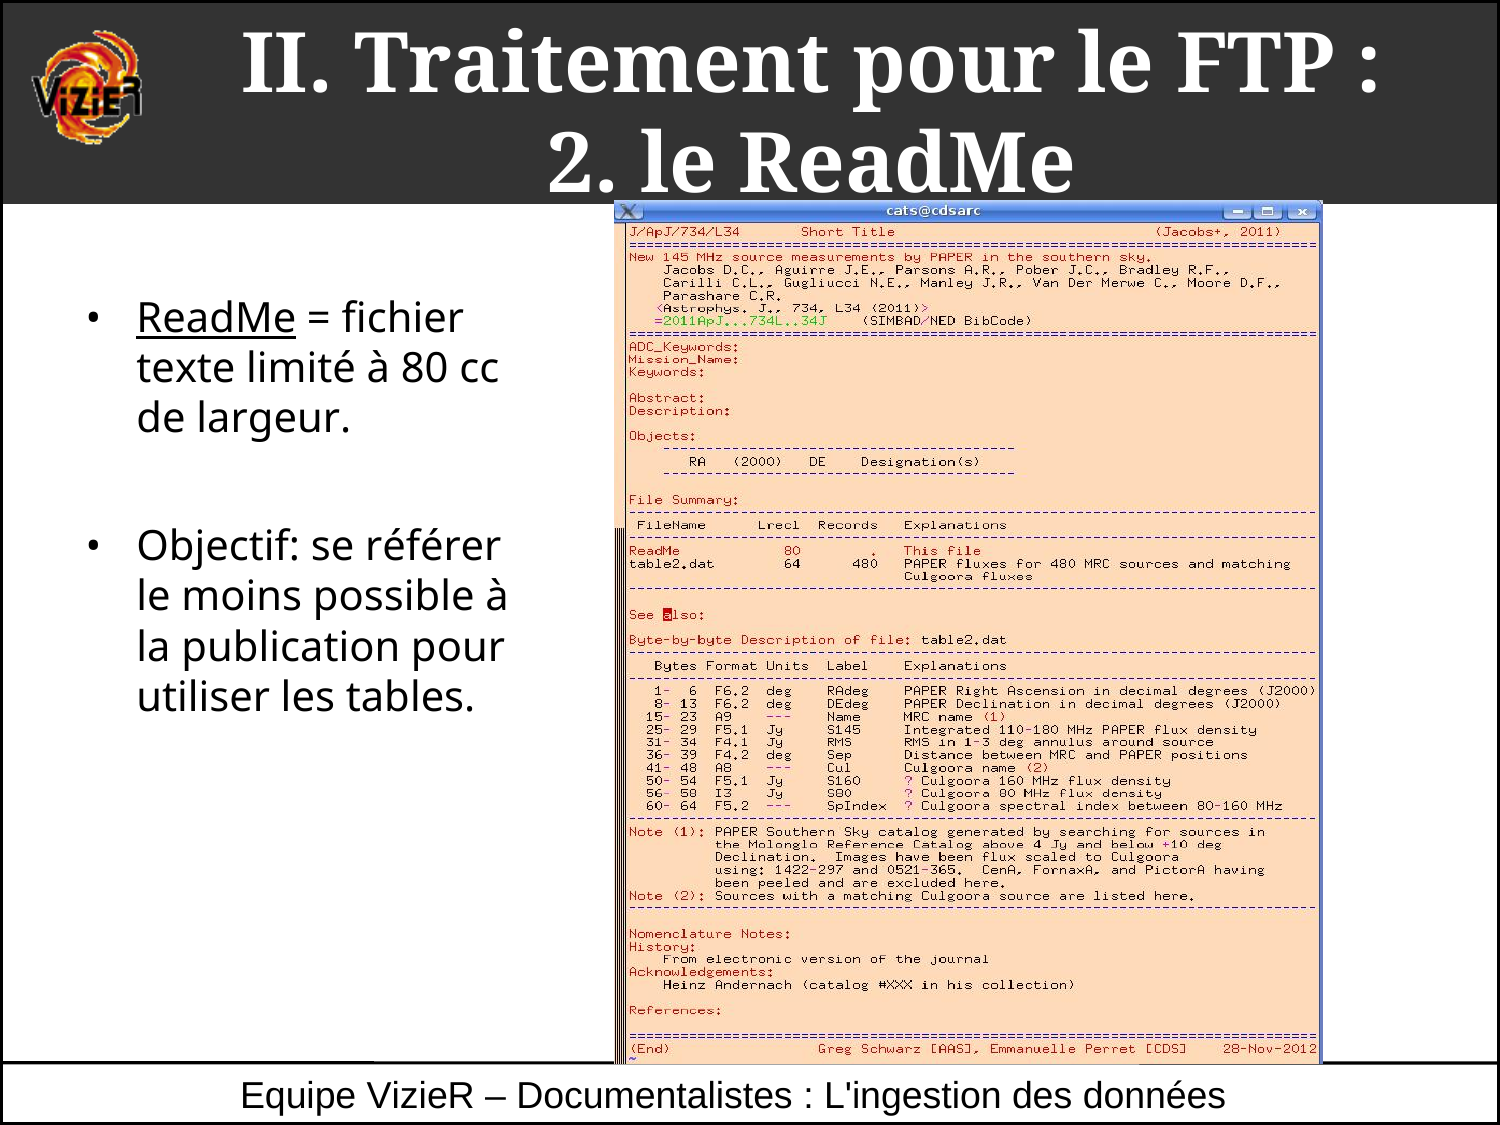

# II. Traitement pour le FTP : 2. le ReadMe
ReadMe = fichier texte limité à 80 cc de largeur.
Objectif: se référer le moins possible à la publication pour utiliser les tables.
‏